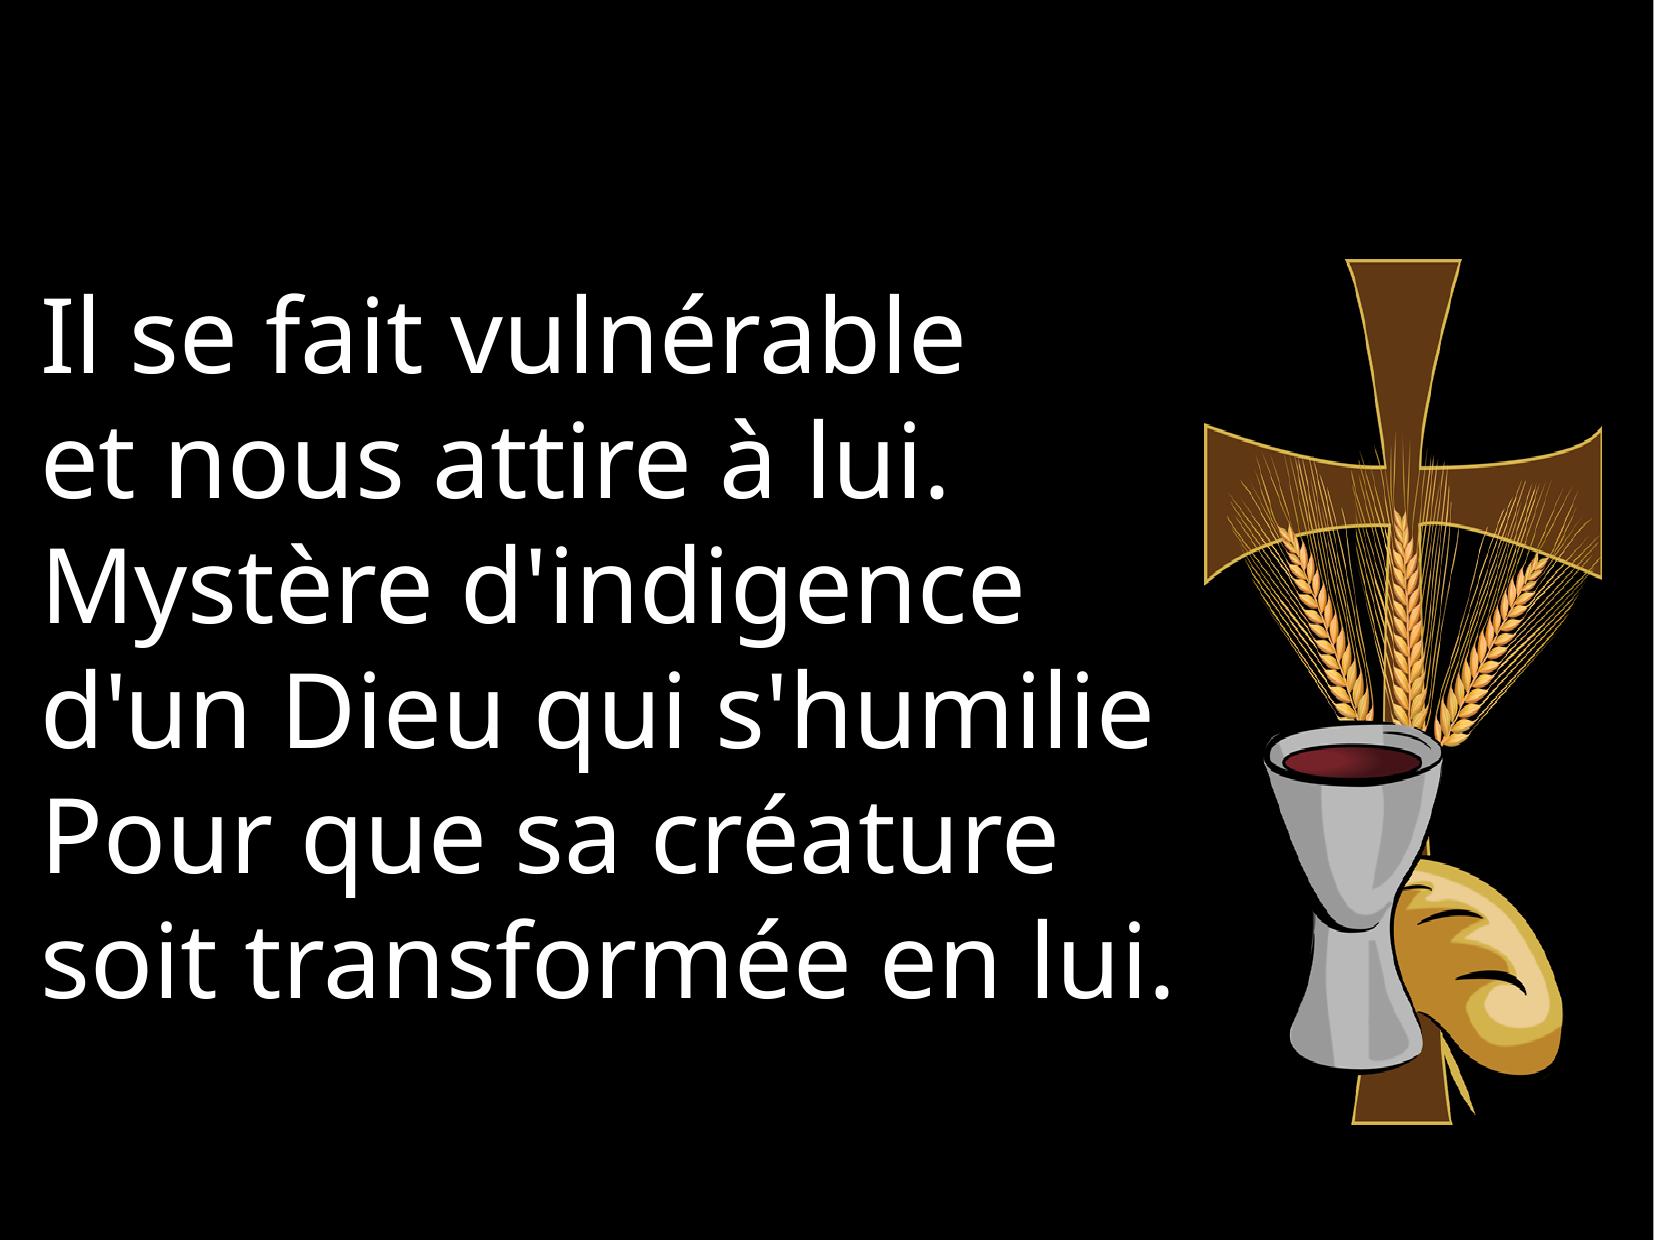

# Dieu se fait nourriture
pour demeurer en nous,
Il se fait vulnérable
et nous attire à lui.
Mystère d'indigence
d'un Dieu qui s'humilie
Pour que sa créature
soit transformée en lui.